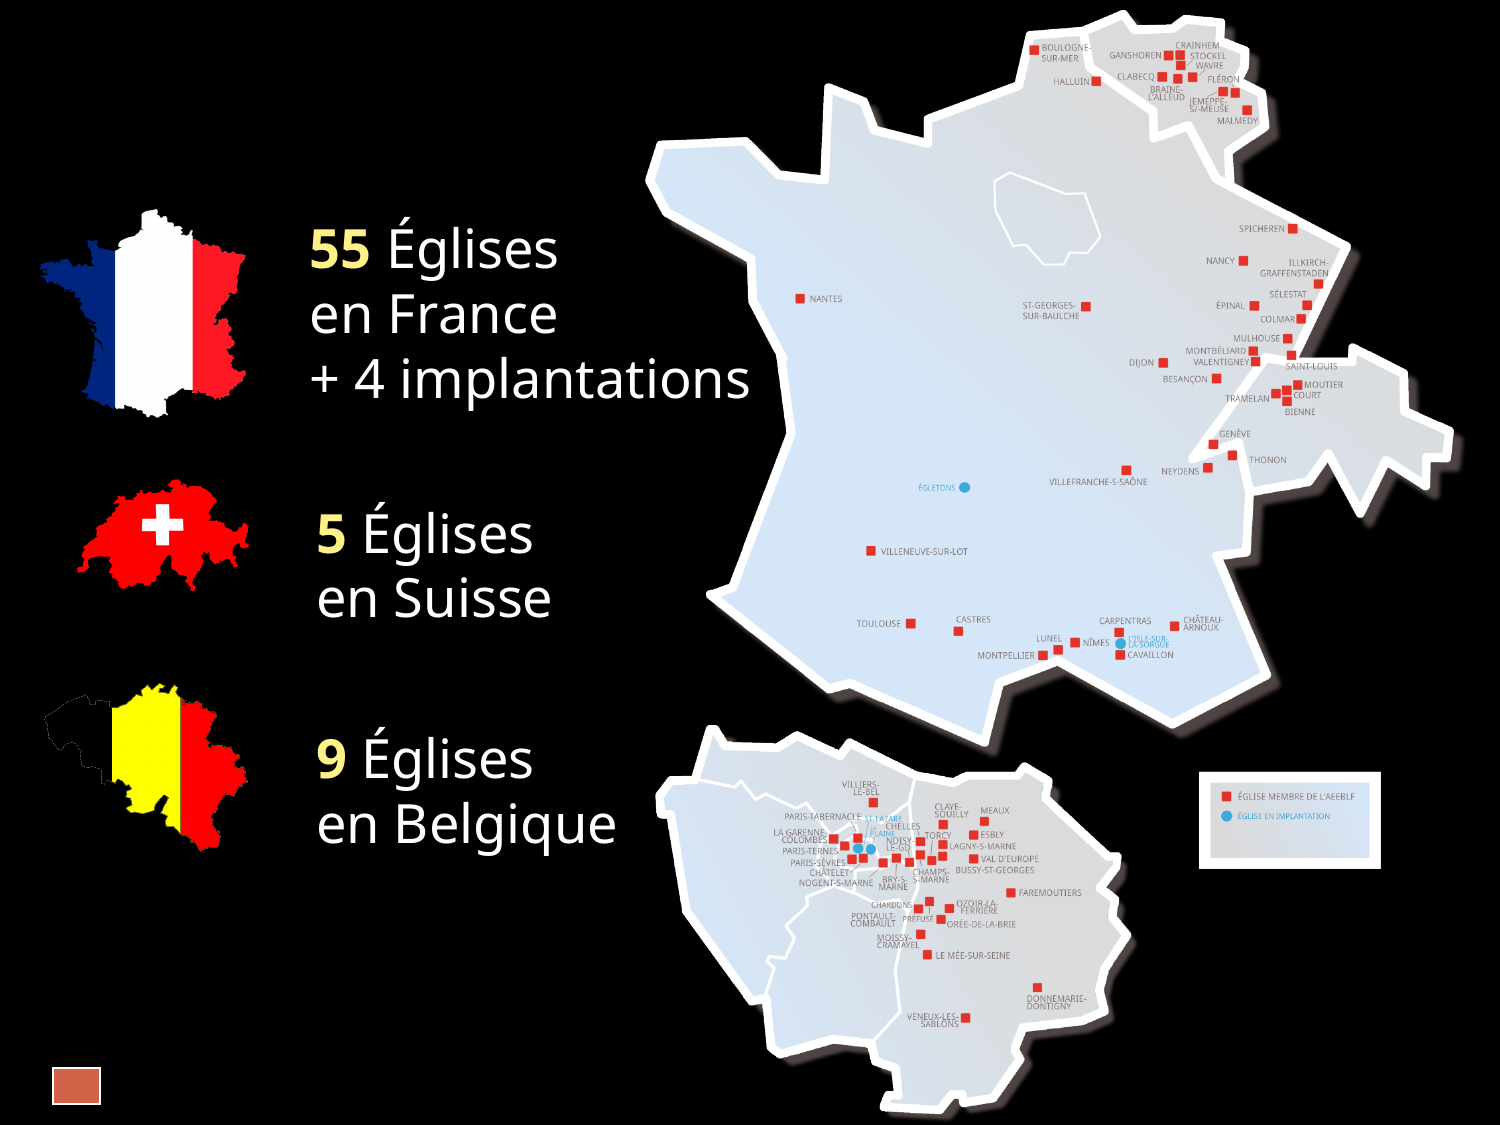

55 Églises
en France
+ 4 implantations
5 Églises
en Suisse
9 Églises
en Belgique